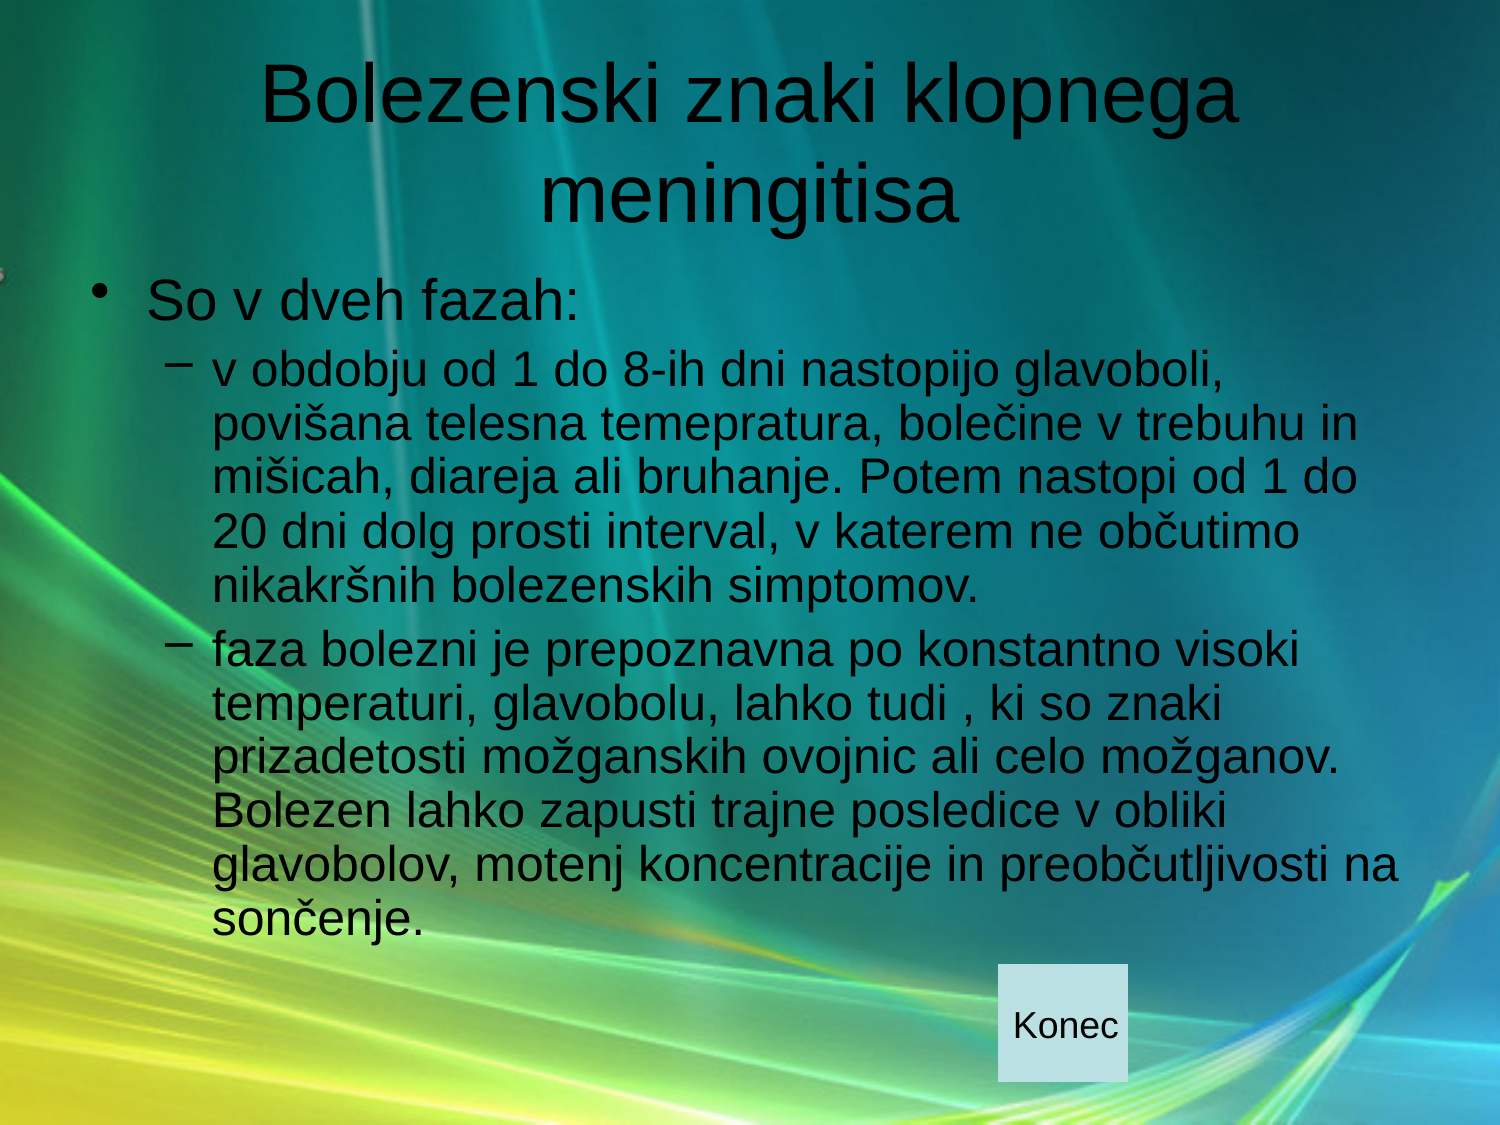

# Bolezenski znaki klopnega meningitisa
So v dveh fazah:
v obdobju od 1 do 8-ih dni nastopijo glavoboli, povišana telesna temepratura, bolečine v trebuhu in mišicah, diareja ali bruhanje. Potem nastopi od 1 do 20 dni dolg prosti interval, v katerem ne občutimo nikakršnih bolezenskih simptomov.
faza bolezni je prepoznavna po konstantno visoki temperaturi, glavobolu, lahko tudi , ki so znaki prizadetosti možganskih ovojnic ali celo možganov. Bolezen lahko zapusti trajne posledice v obliki glavobolov, motenj koncentracije in preobčutljivosti na sončenje.
Konec